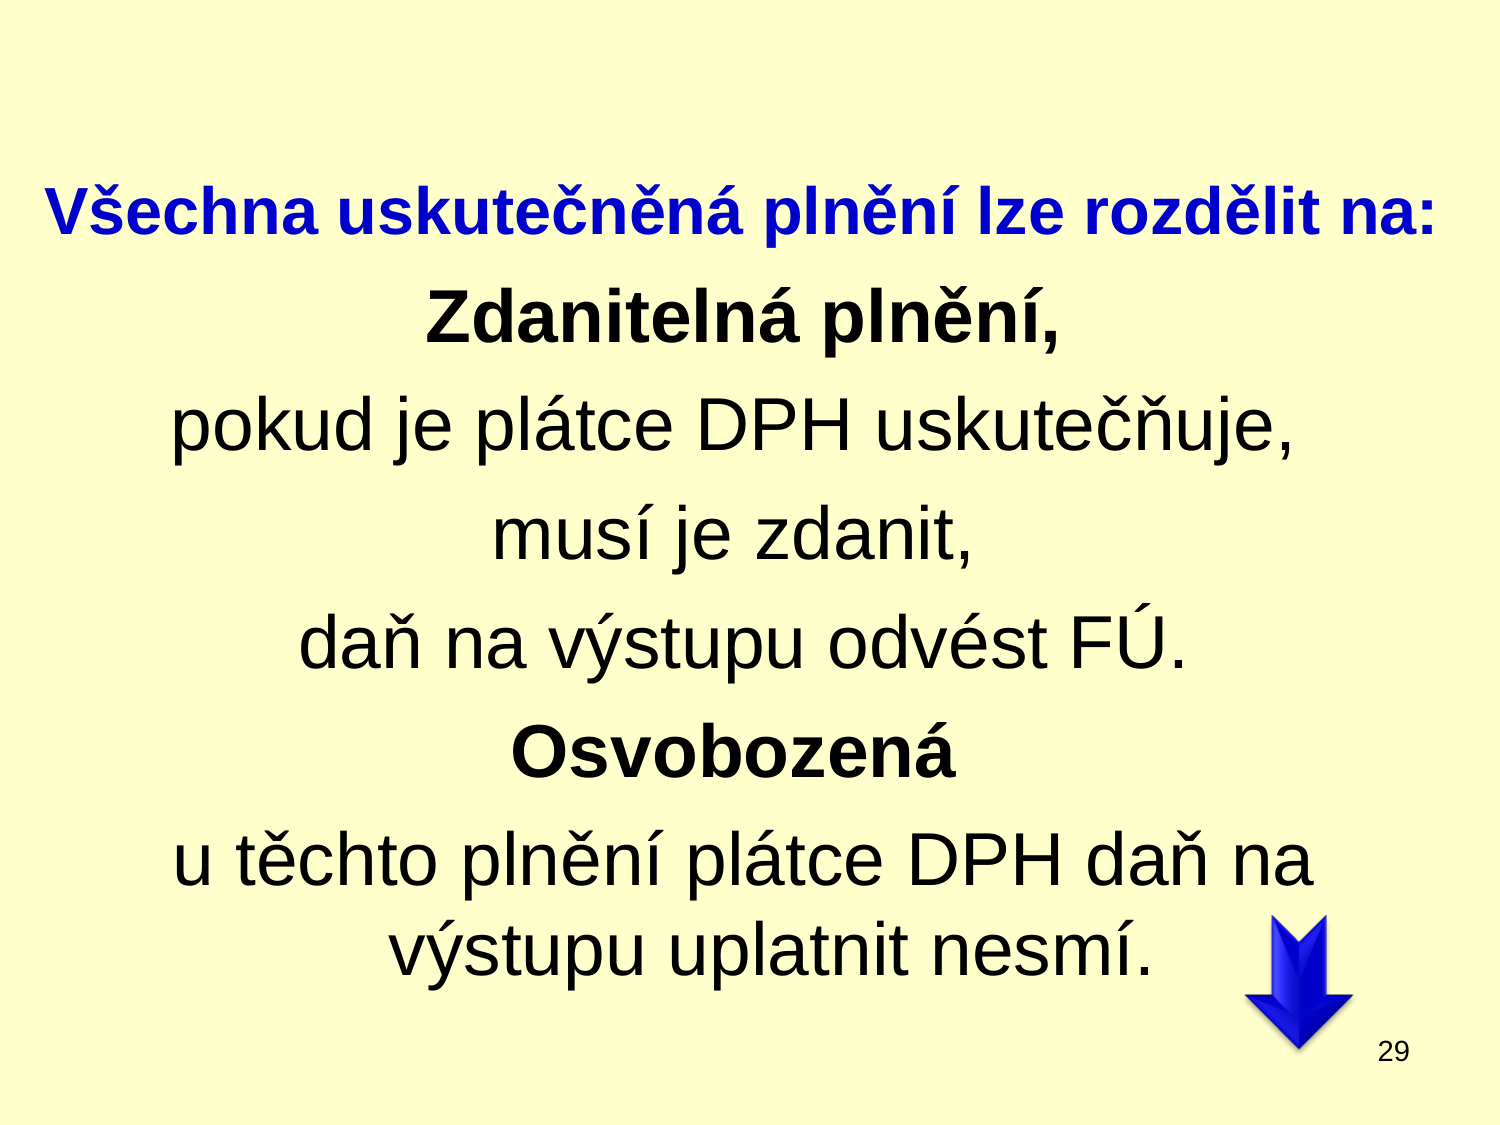

# Všechna uskutečněná plnění lze rozdělit na:
Zdanitelná plnění,
pokud je plátce DPH uskutečňuje,
musí je zdanit,
daň na výstupu odvést FÚ.
Osvobozená
u těchto plnění plátce DPH daň na výstupu uplatnit nesmí.